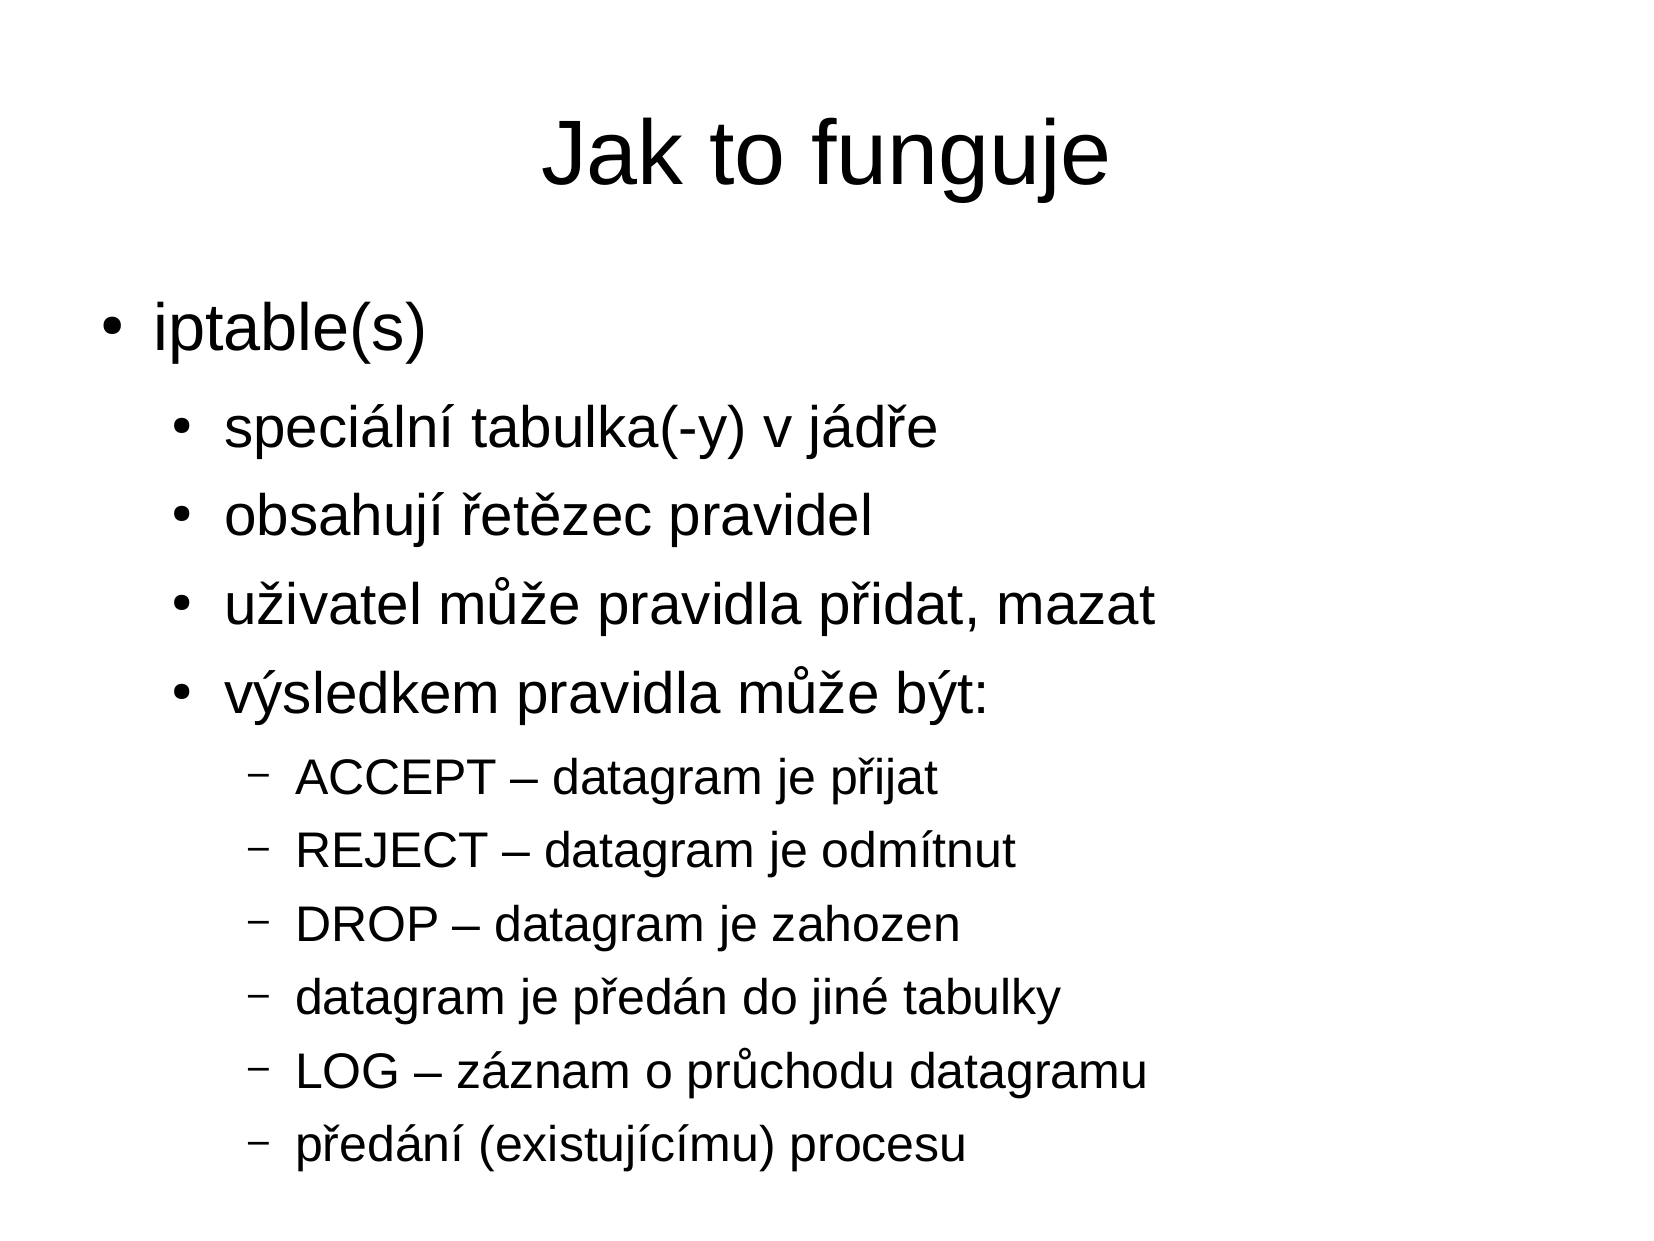

# Jak to funguje
iptable(s)
speciální tabulka(-y) v jádře
obsahují řetězec pravidel
uživatel může pravidla přidat, mazat
výsledkem pravidla může být:
ACCEPT – datagram je přijat
REJECT – datagram je odmítnut
DROP – datagram je zahozen
datagram je předán do jiné tabulky
LOG – záznam o průchodu datagramu
předání (existujícímu) procesu